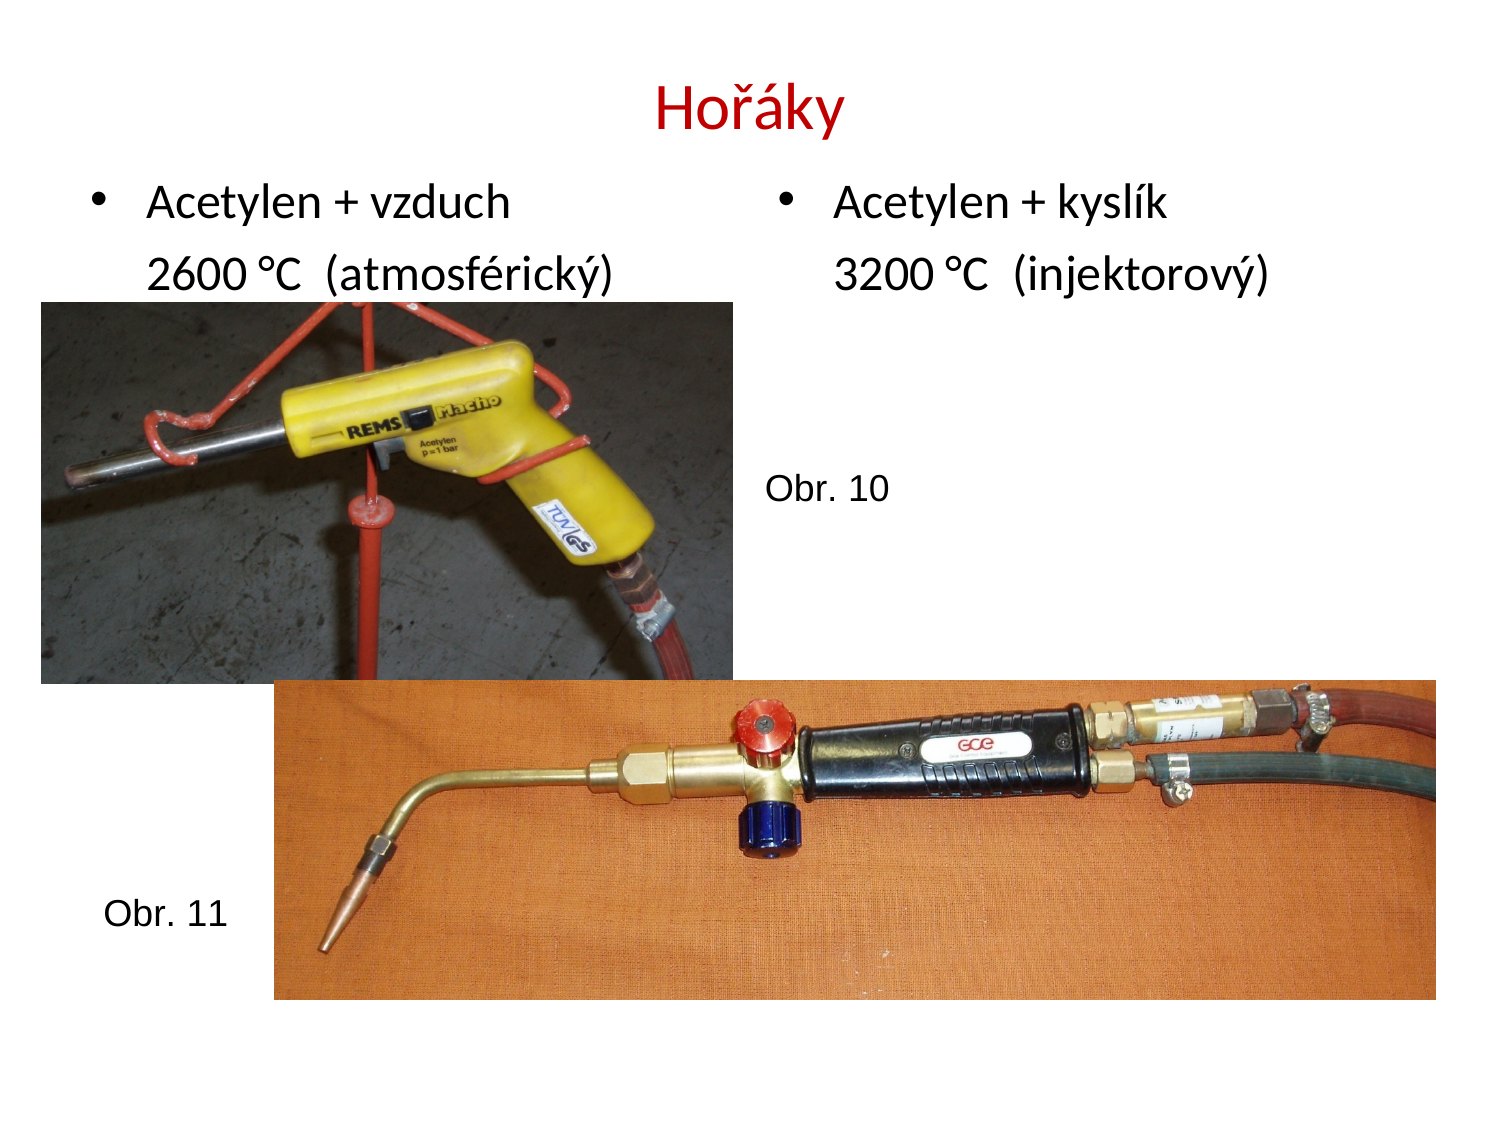

# Hořáky
Acetylen + vzduch
 2600 °C (atmosférický)
Acetylen + kyslík
	3200 °C (injektorový)
Obr. 10
Obr. 11